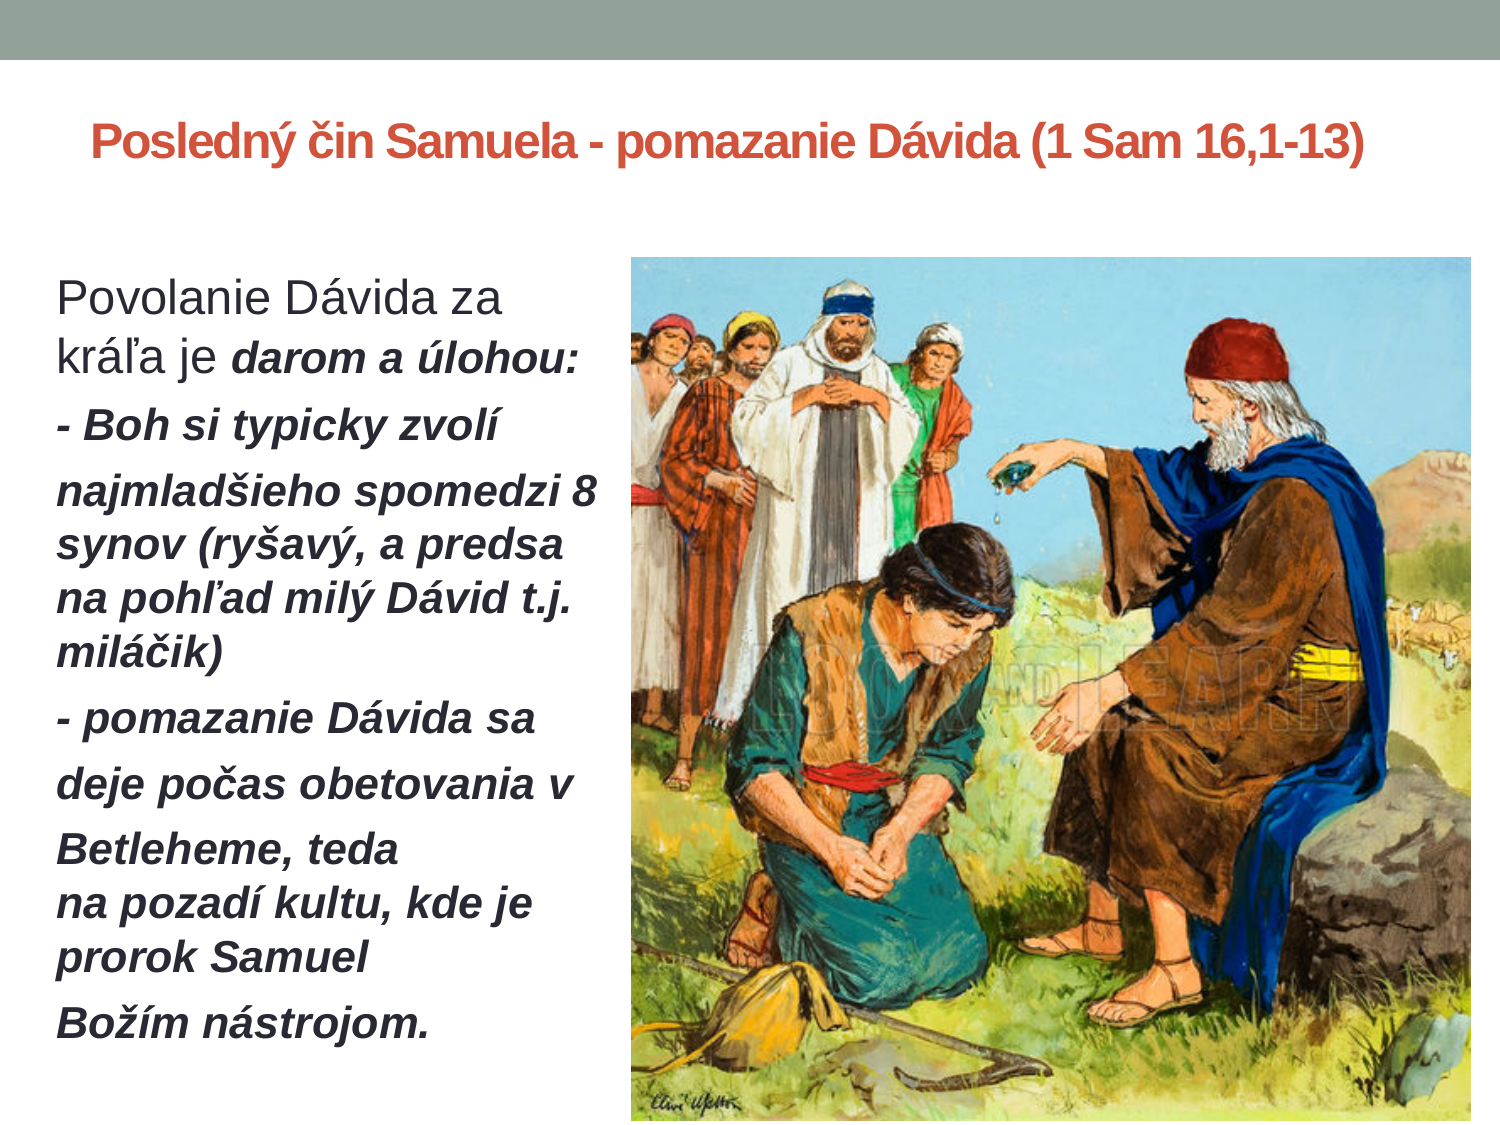

# Posledný čin Samuela - pomazanie Dávida (1 Sam 16,1-13)
Povolanie Dávida za kráľa je darom a úlohou:
- Boh si typicky zvolí
najmladšieho spomedzi 8 synov (ryšavý, a predsa na pohľad milý Dávid t.j. miláčik)
- pomazanie Dávida sa
deje počas obetovania v
Betleheme, teda na pozadí kultu, kde je prorok Samuel
Božím nástrojom.